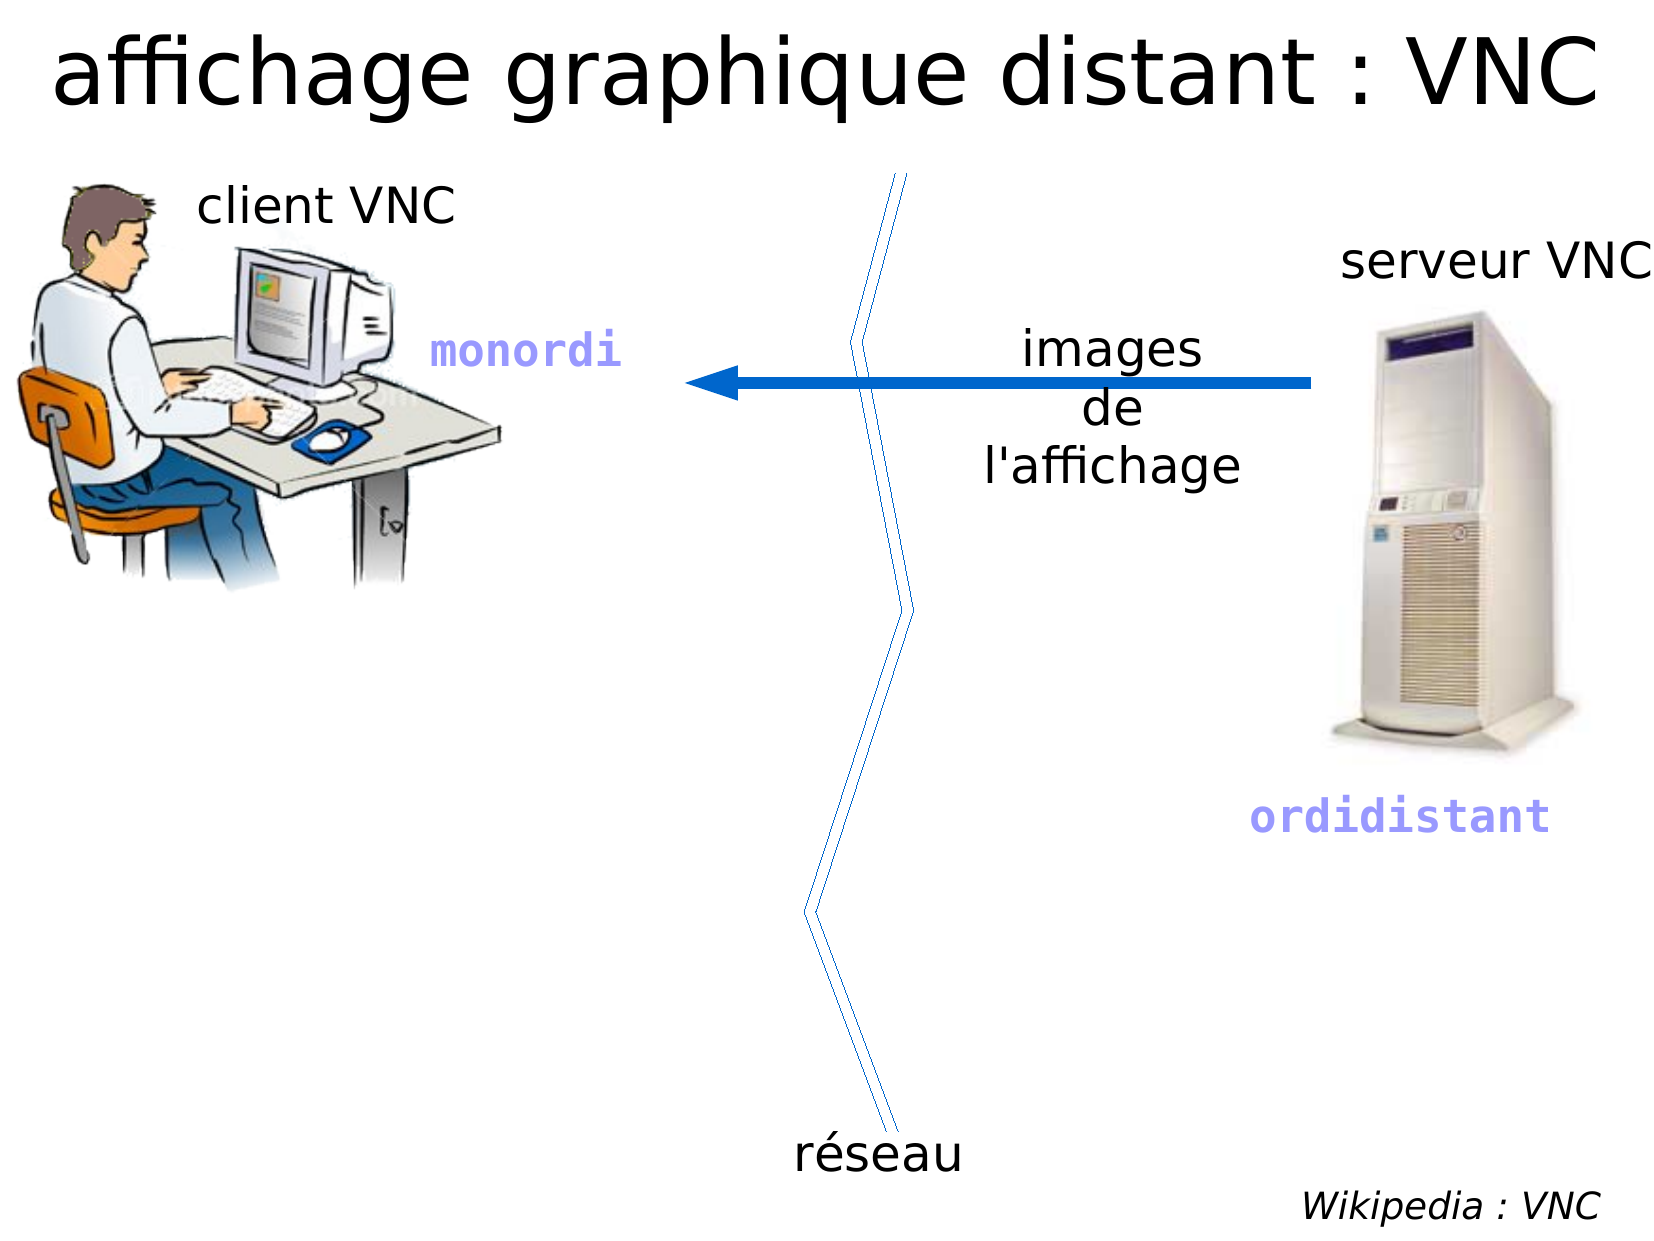

# affichage graphique distant : VNC
client VNC
serveur VNC
images
de
l'affichage
monordi
ordidistant
réseau
Wikipedia : VNC